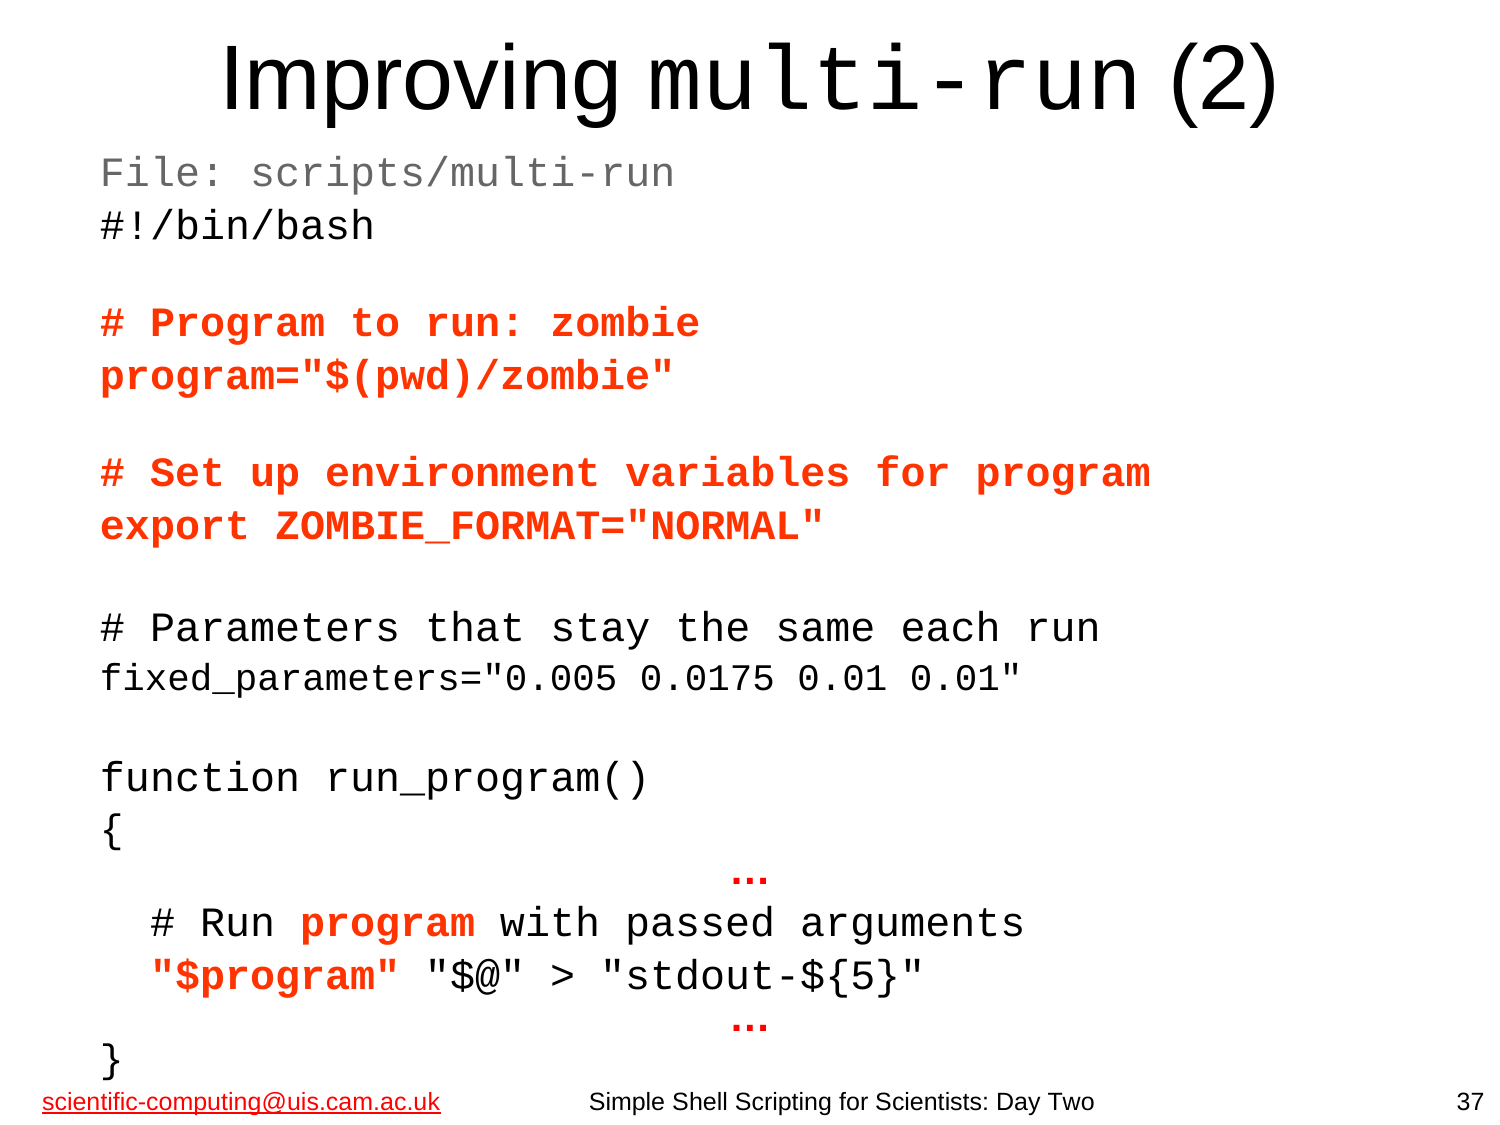

# Improving multi-run (2)
File: scripts/multi-run
#!/bin/bash
# Program to run: zombie
program="$(pwd)/zombie"
# Set up environment variables for program
export ZOMBIE_FORMAT="NORMAL"
# Parameters that stay the same each run
fixed_parameters="0.005 0.0175 0.01 0.01"
function run_program()
{
…
 # Run program with passed arguments
 "$program" "$@" > "stdout-${5}"
…
}
escience-support@ucs.cam.ac.uk	Simple Shell Scripting for Scientists: Day Two
37